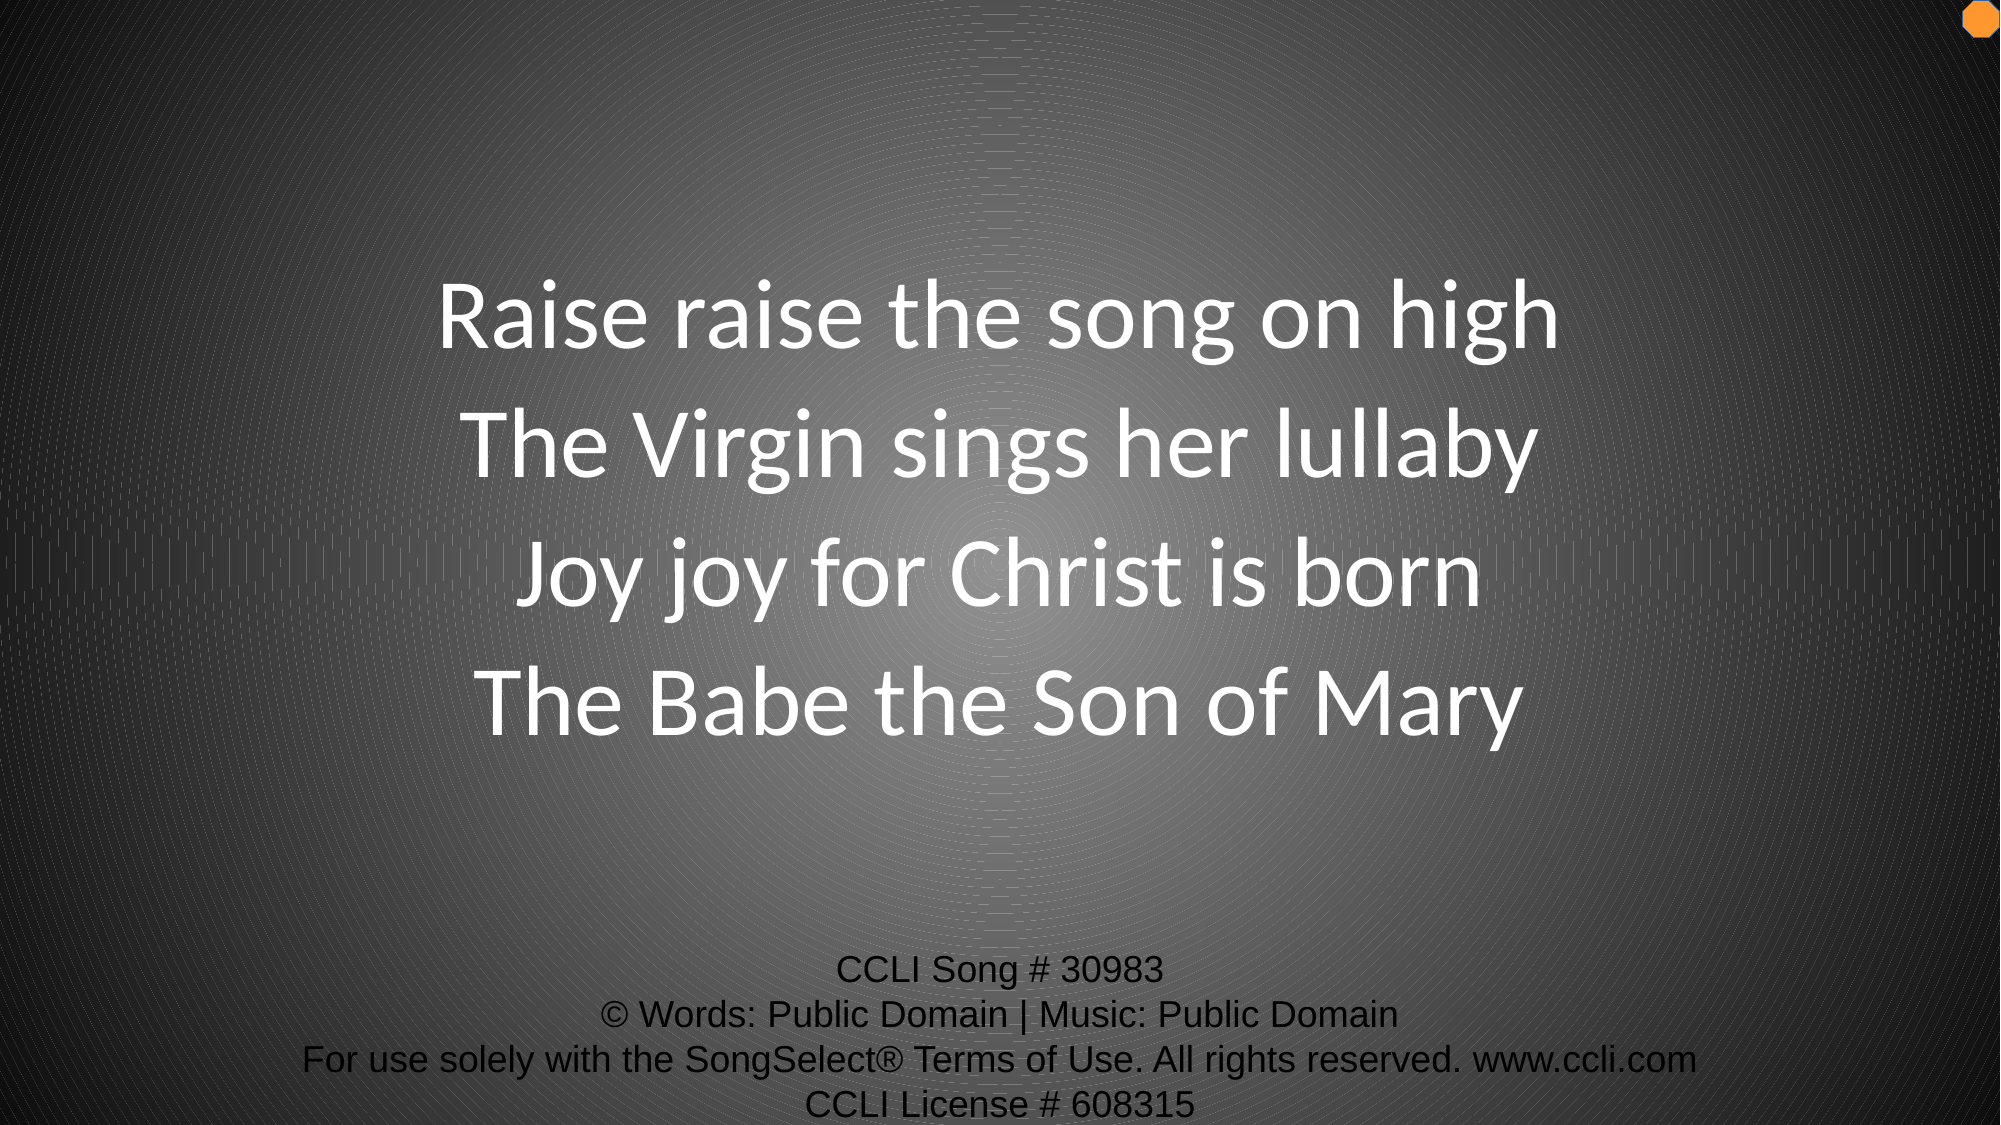

Raise raise the song on high
The Virgin sings her lullaby
Joy joy for Christ is born
The Babe the Son of Mary
CCLI Song # 30983
© Words: Public Domain | Music: Public Domain
For use solely with the SongSelect® Terms of Use. All rights reserved. www.ccli.com
CCLI License # 608315